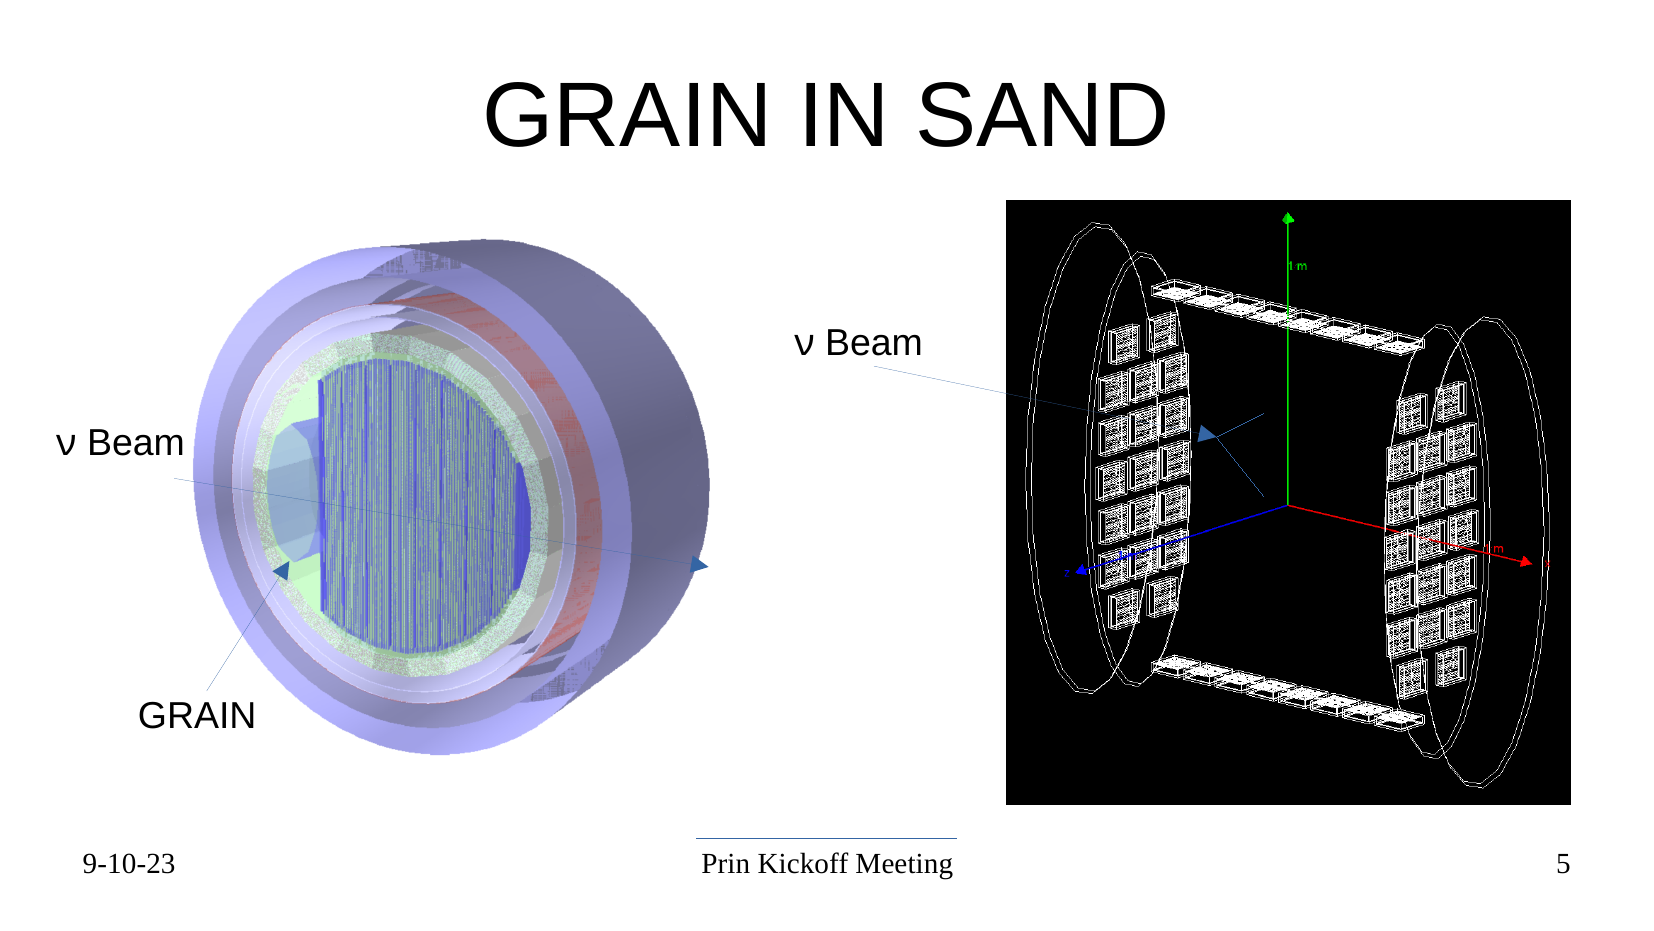

# GRAIN IN SAND
ν Beam
ν Beam
GRAIN
9-10-23
Prin Kickoff Meeting
5